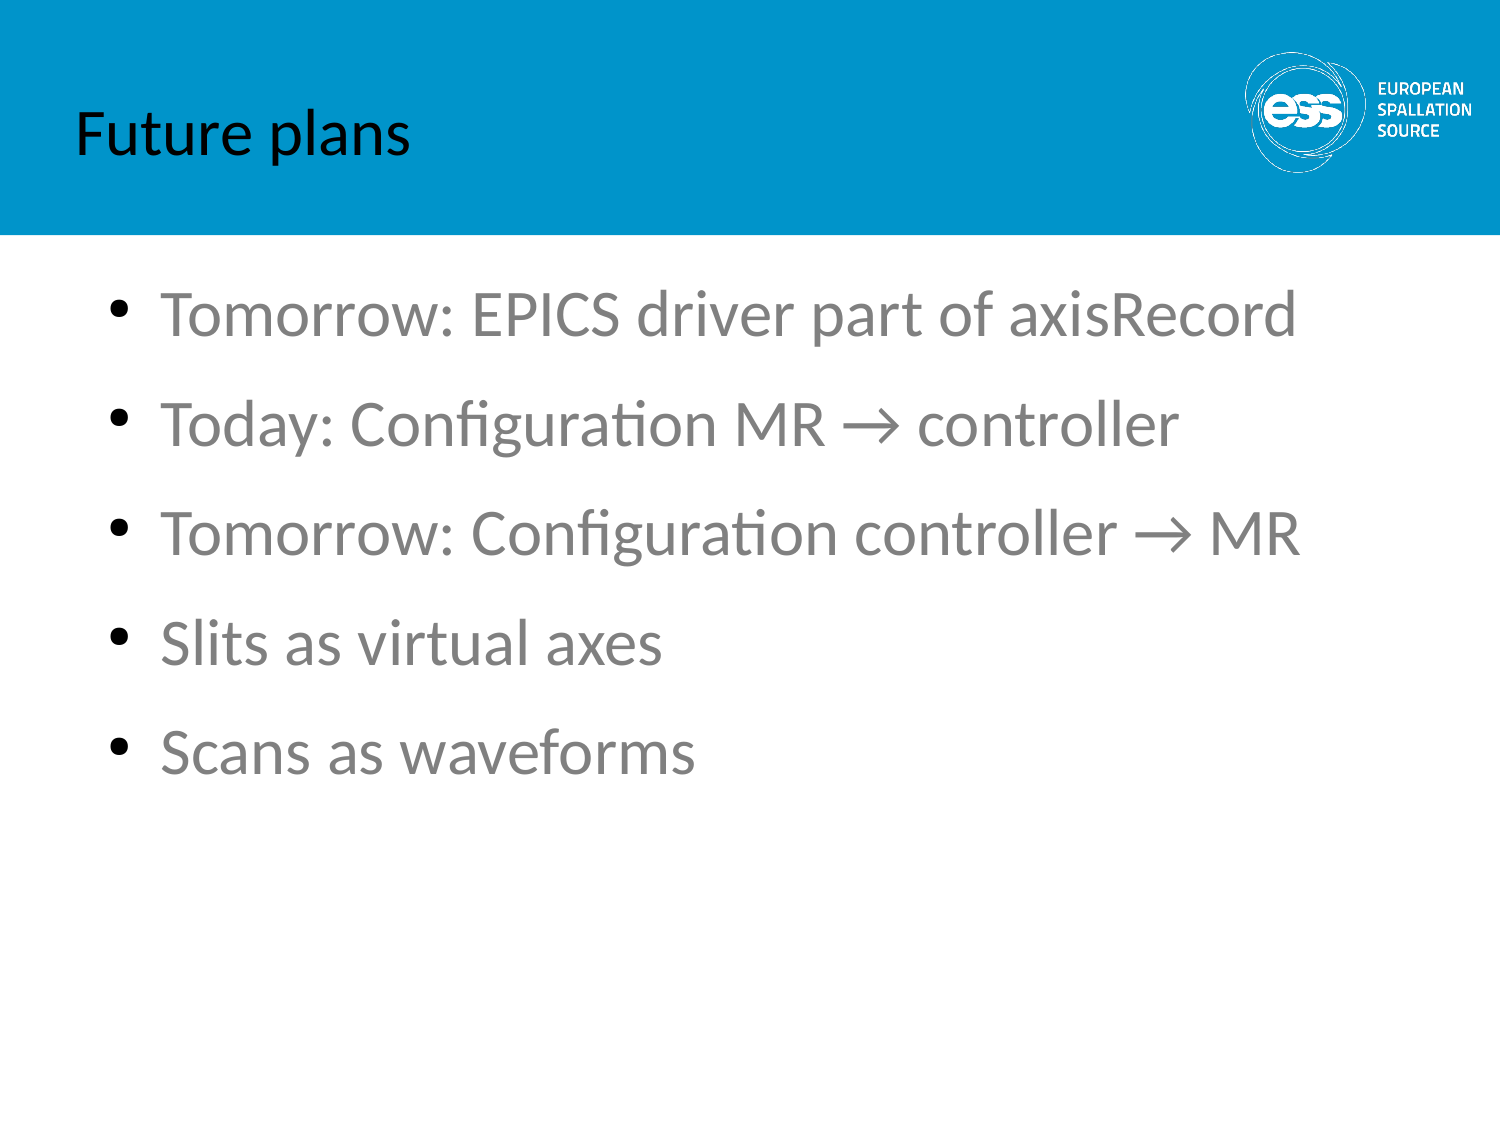

# Future plans
Tomorrow: EPICS driver part of axisRecord
Today: Configuration MR → controller
Tomorrow: Configuration controller → MR
Slits as virtual axes
Scans as waveforms